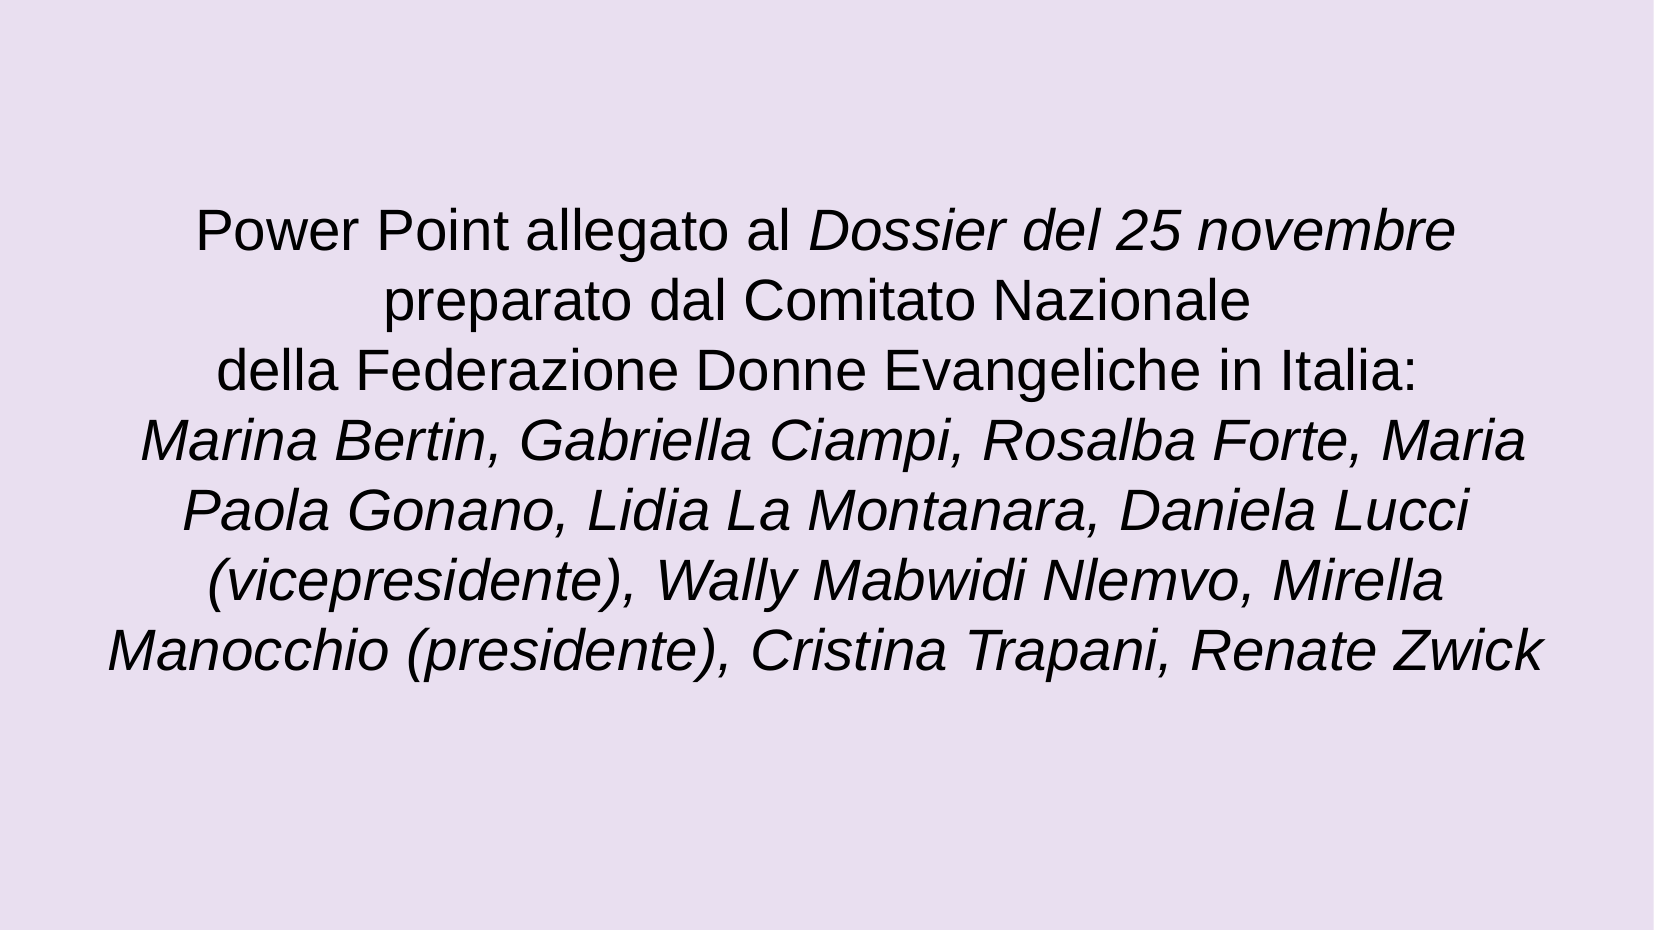

Power Point allegato al Dossier del 25 novembre
preparato dal Comitato Nazionale
della Federazione Donne Evangeliche in Italia:
 Marina Bertin, Gabriella Ciampi, Rosalba Forte, Maria Paola Gonano, Lidia La Montanara, Daniela Lucci (vicepresidente), Wally Mabwidi Nlemvo, Mirella Manocchio (presidente), Cristina Trapani, Renate Zwick